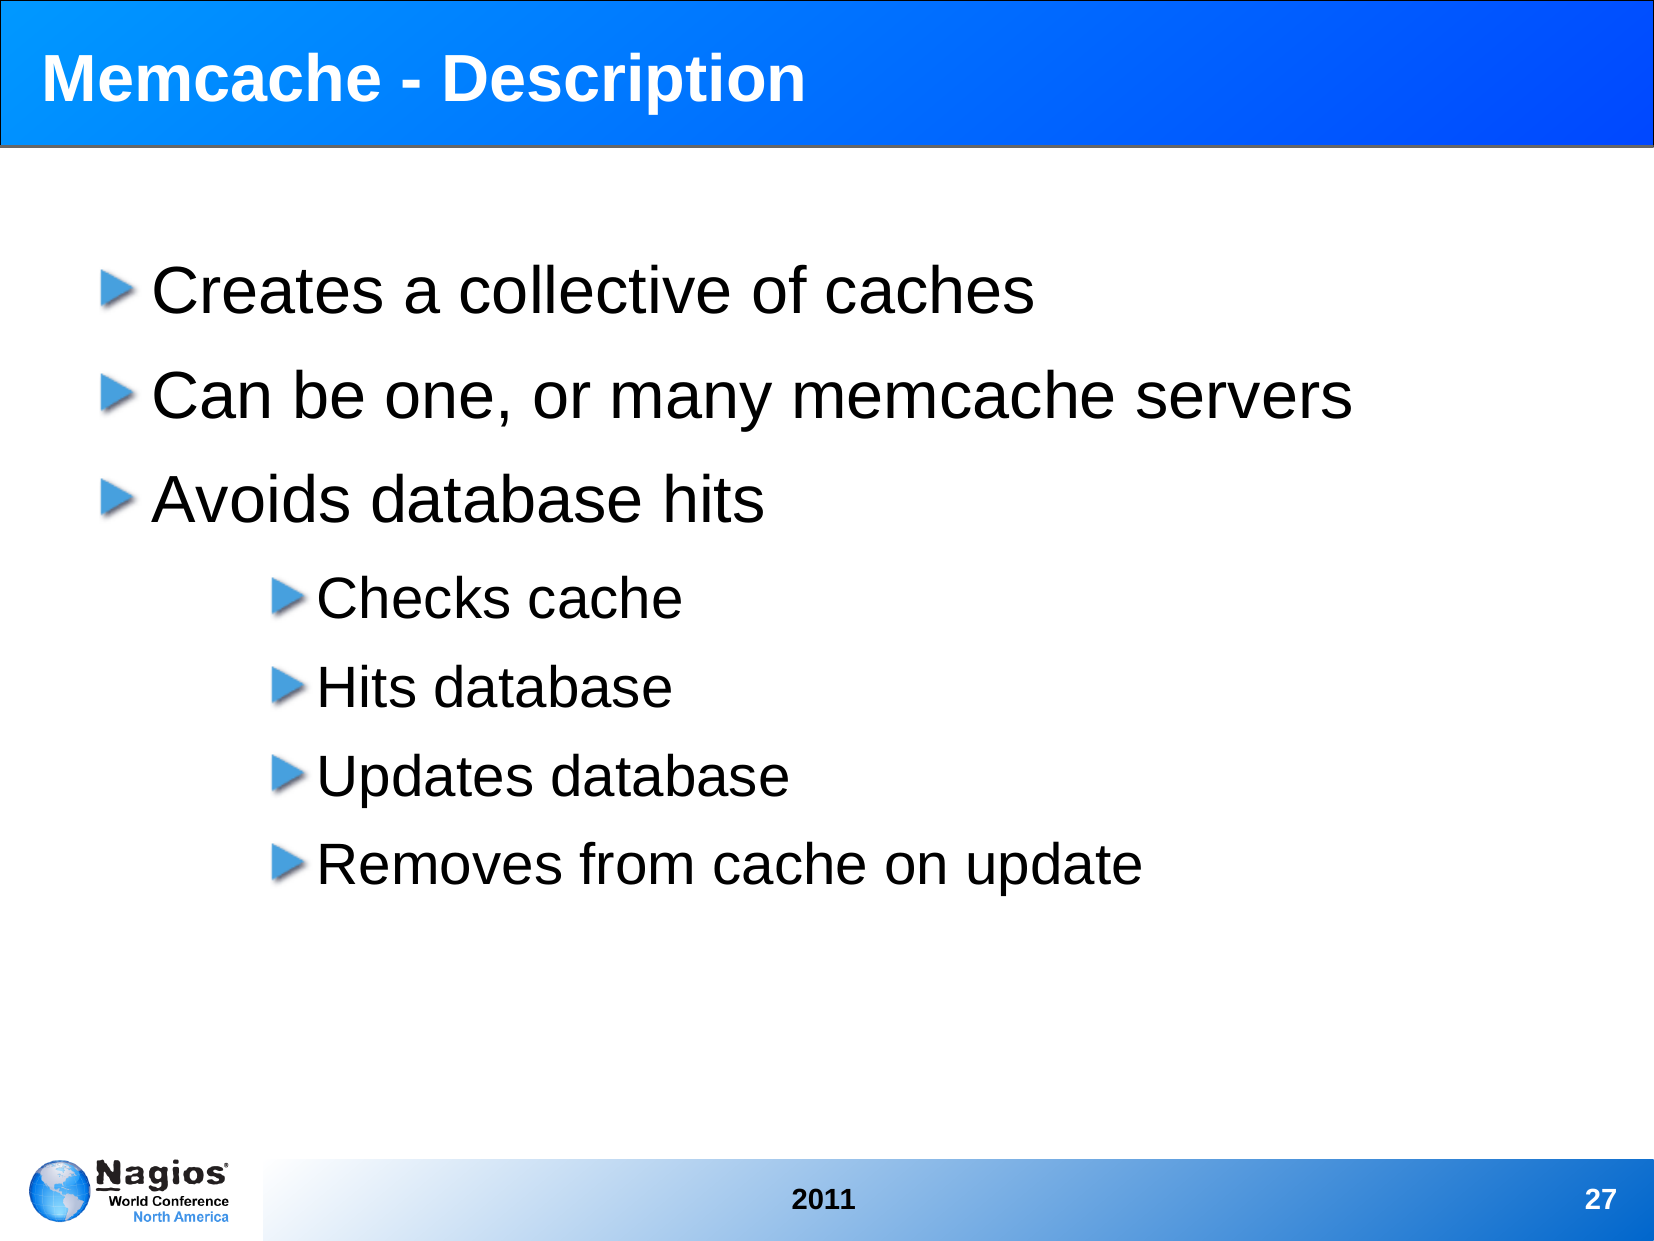

# Memcache - Description
Creates a collective of caches
Can be one, or many memcache servers
Avoids database hits
Checks cache
Hits database
Updates database
Removes from cache on update
2011
27